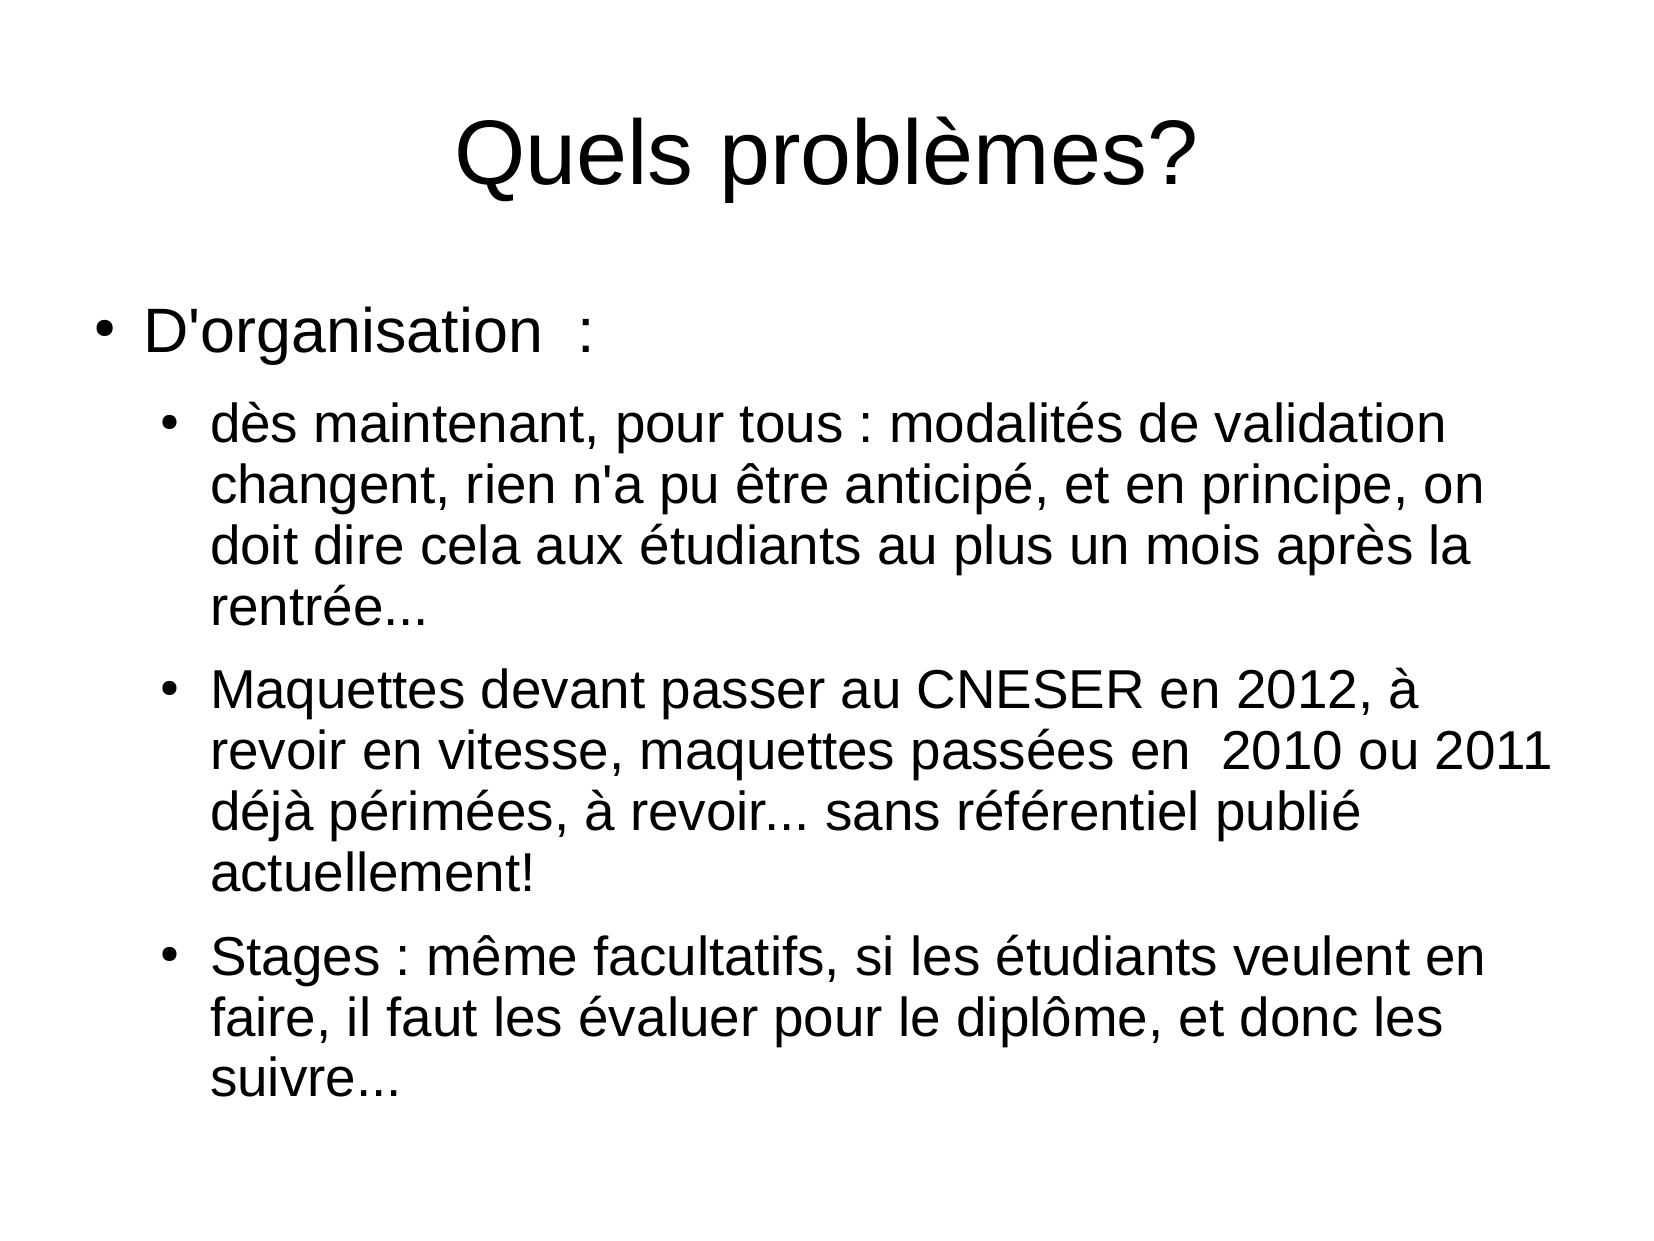

# Quels problèmes?
D'organisation :
dès maintenant, pour tous : modalités de validation changent, rien n'a pu être anticipé, et en principe, on doit dire cela aux étudiants au plus un mois après la rentrée...
Maquettes devant passer au CNESER en 2012, à revoir en vitesse, maquettes passées en 2010 ou 2011 déjà périmées, à revoir... sans référentiel publié actuellement!
Stages : même facultatifs, si les étudiants veulent en faire, il faut les évaluer pour le diplôme, et donc les suivre...